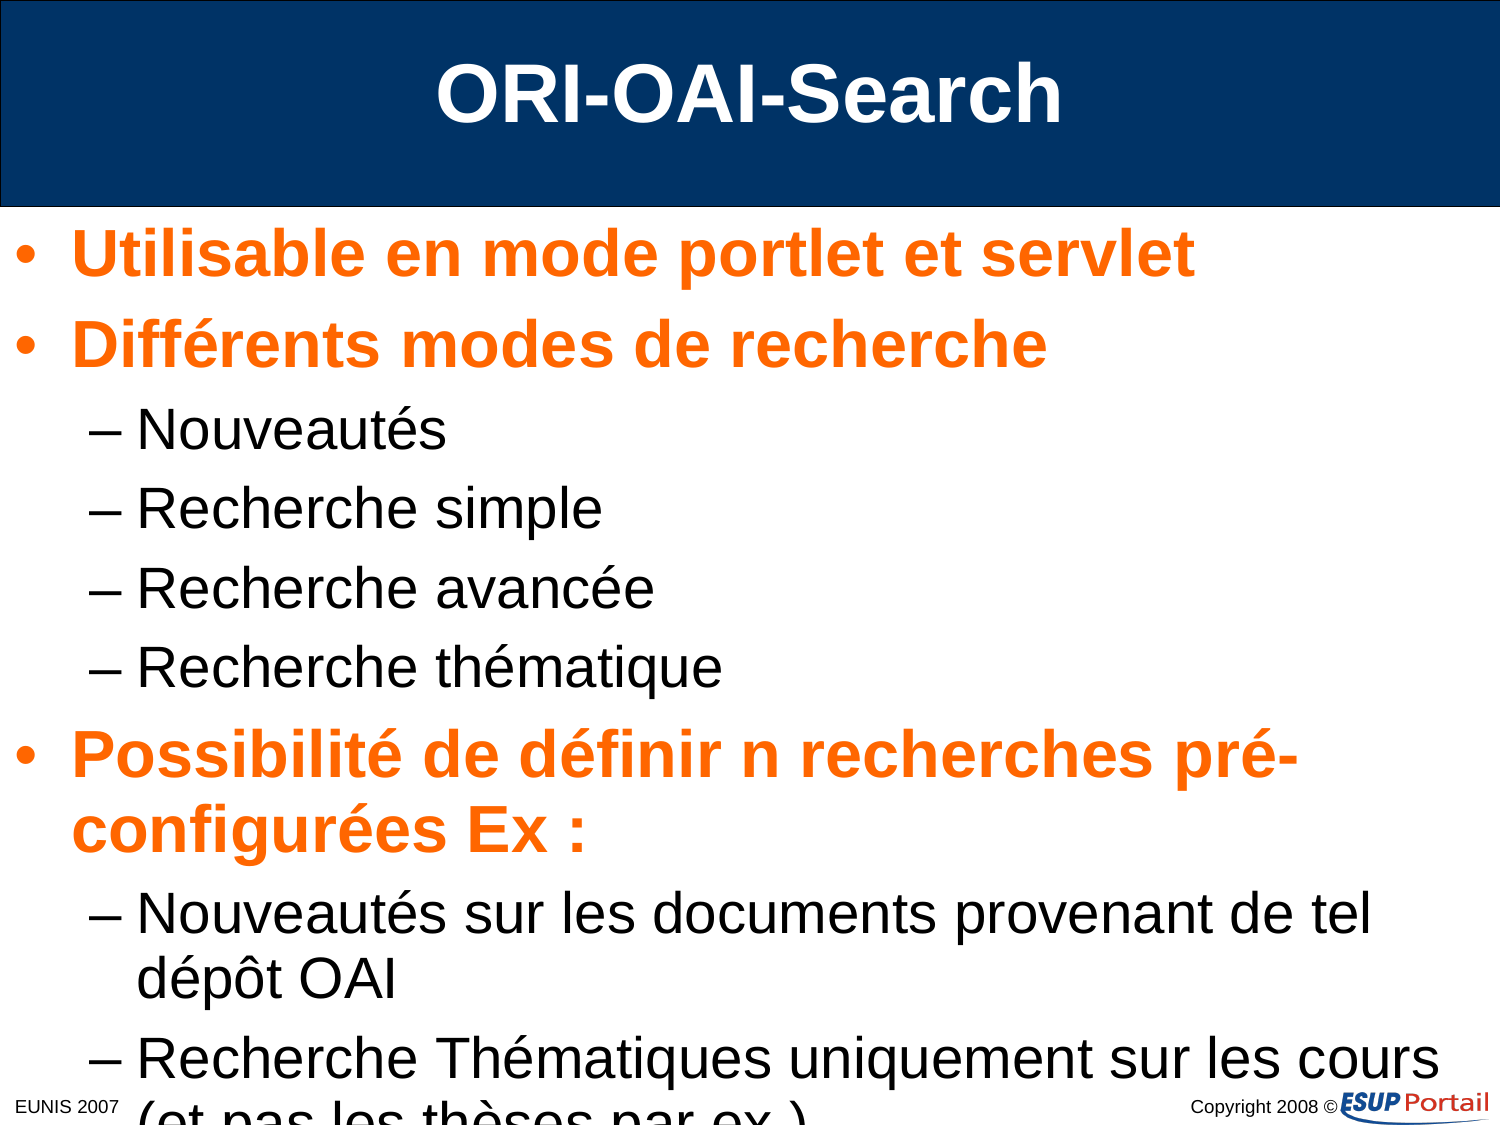

# ORI-OAI-Search
Utilisable en mode portlet et servlet
Différents modes de recherche
Nouveautés
Recherche simple
Recherche avancée
Recherche thématique
Possibilité de définir n recherches pré-configurées Ex :
Nouveautés sur les documents provenant de tel dépôt OAI
Recherche Thématiques uniquement sur les cours (et pas les thèses par ex.)
En mode portlet
Ces recherches pré-configurées sont rendus visibles ou pas en fonction de son groupe d'appartenance
EUNIS 2007